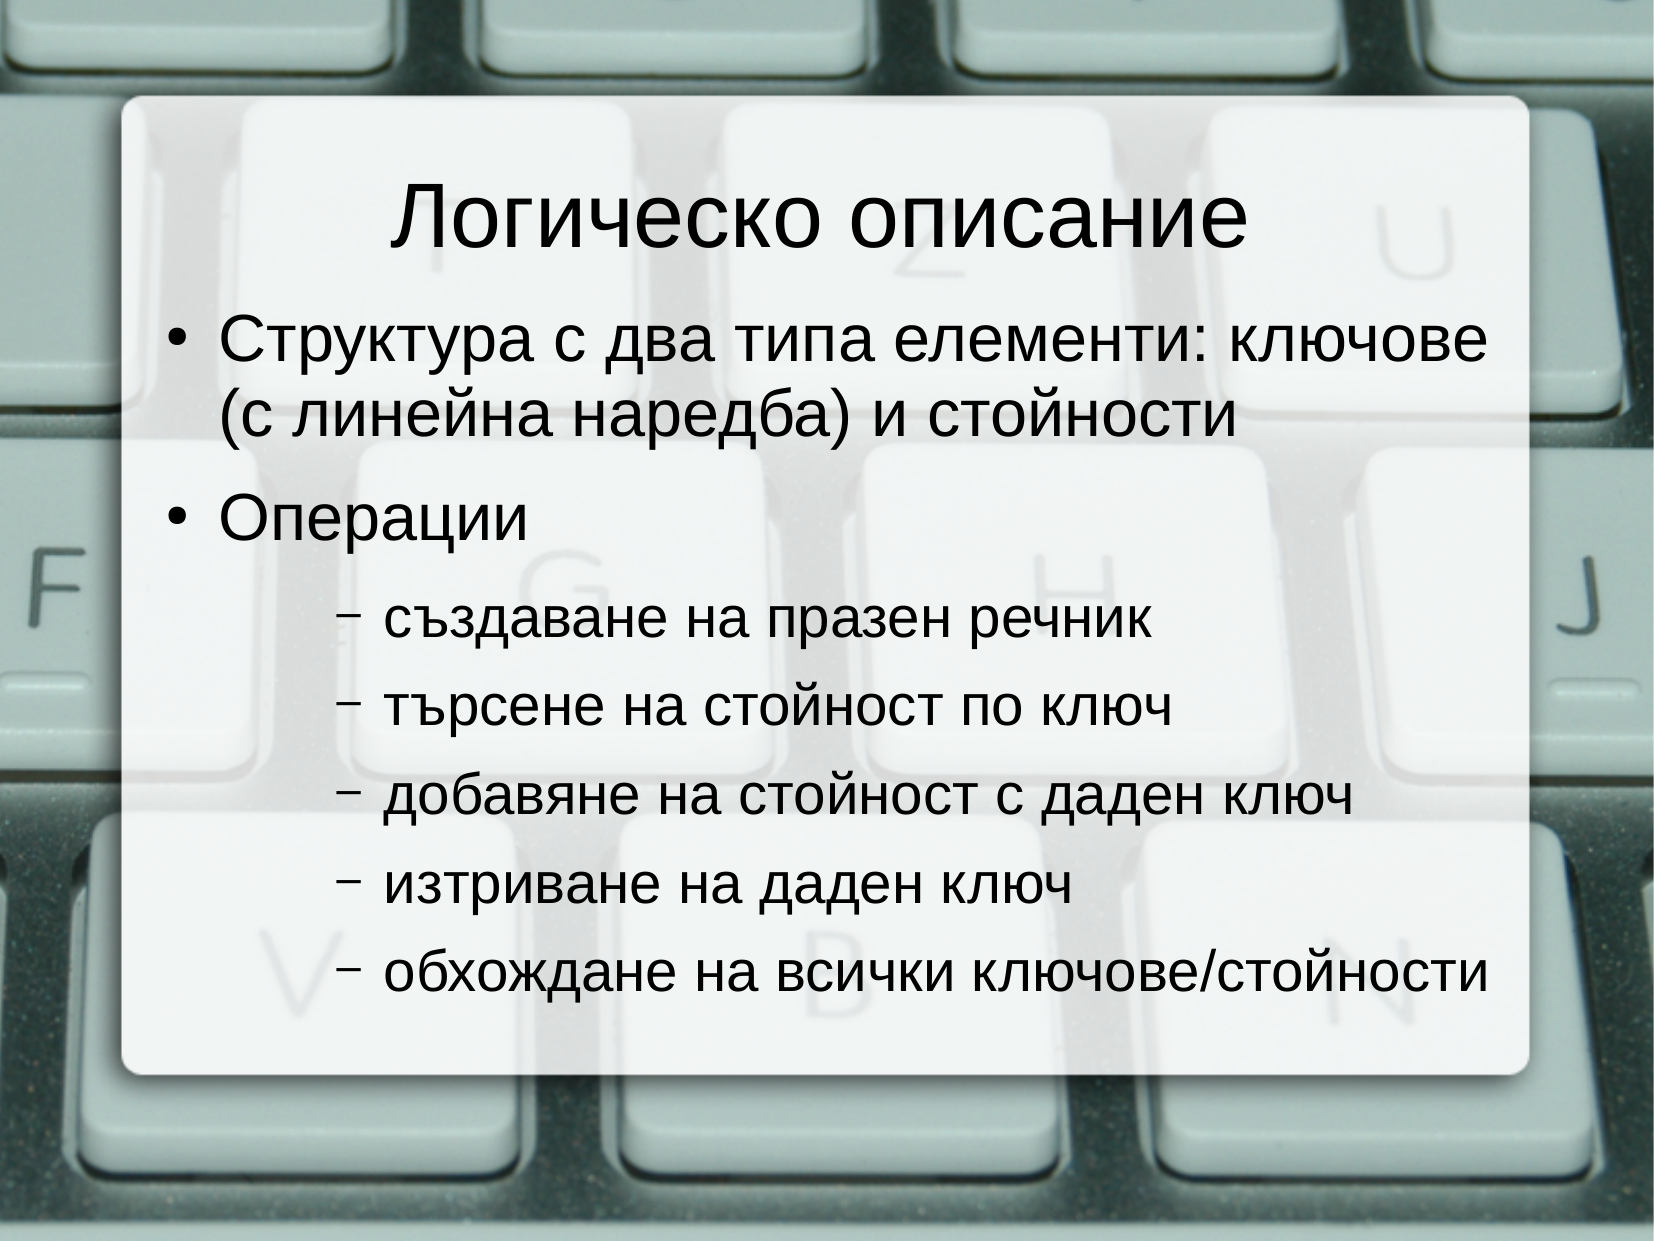

# Логическо описание
Структура с два типа елементи: ключове (с линейна наредба) и стойности
Операции
създаване на празен речник
търсене на стойност по ключ
добавяне на стойност с даден ключ
изтриване на даден ключ
обхождане на всички ключове/стойности